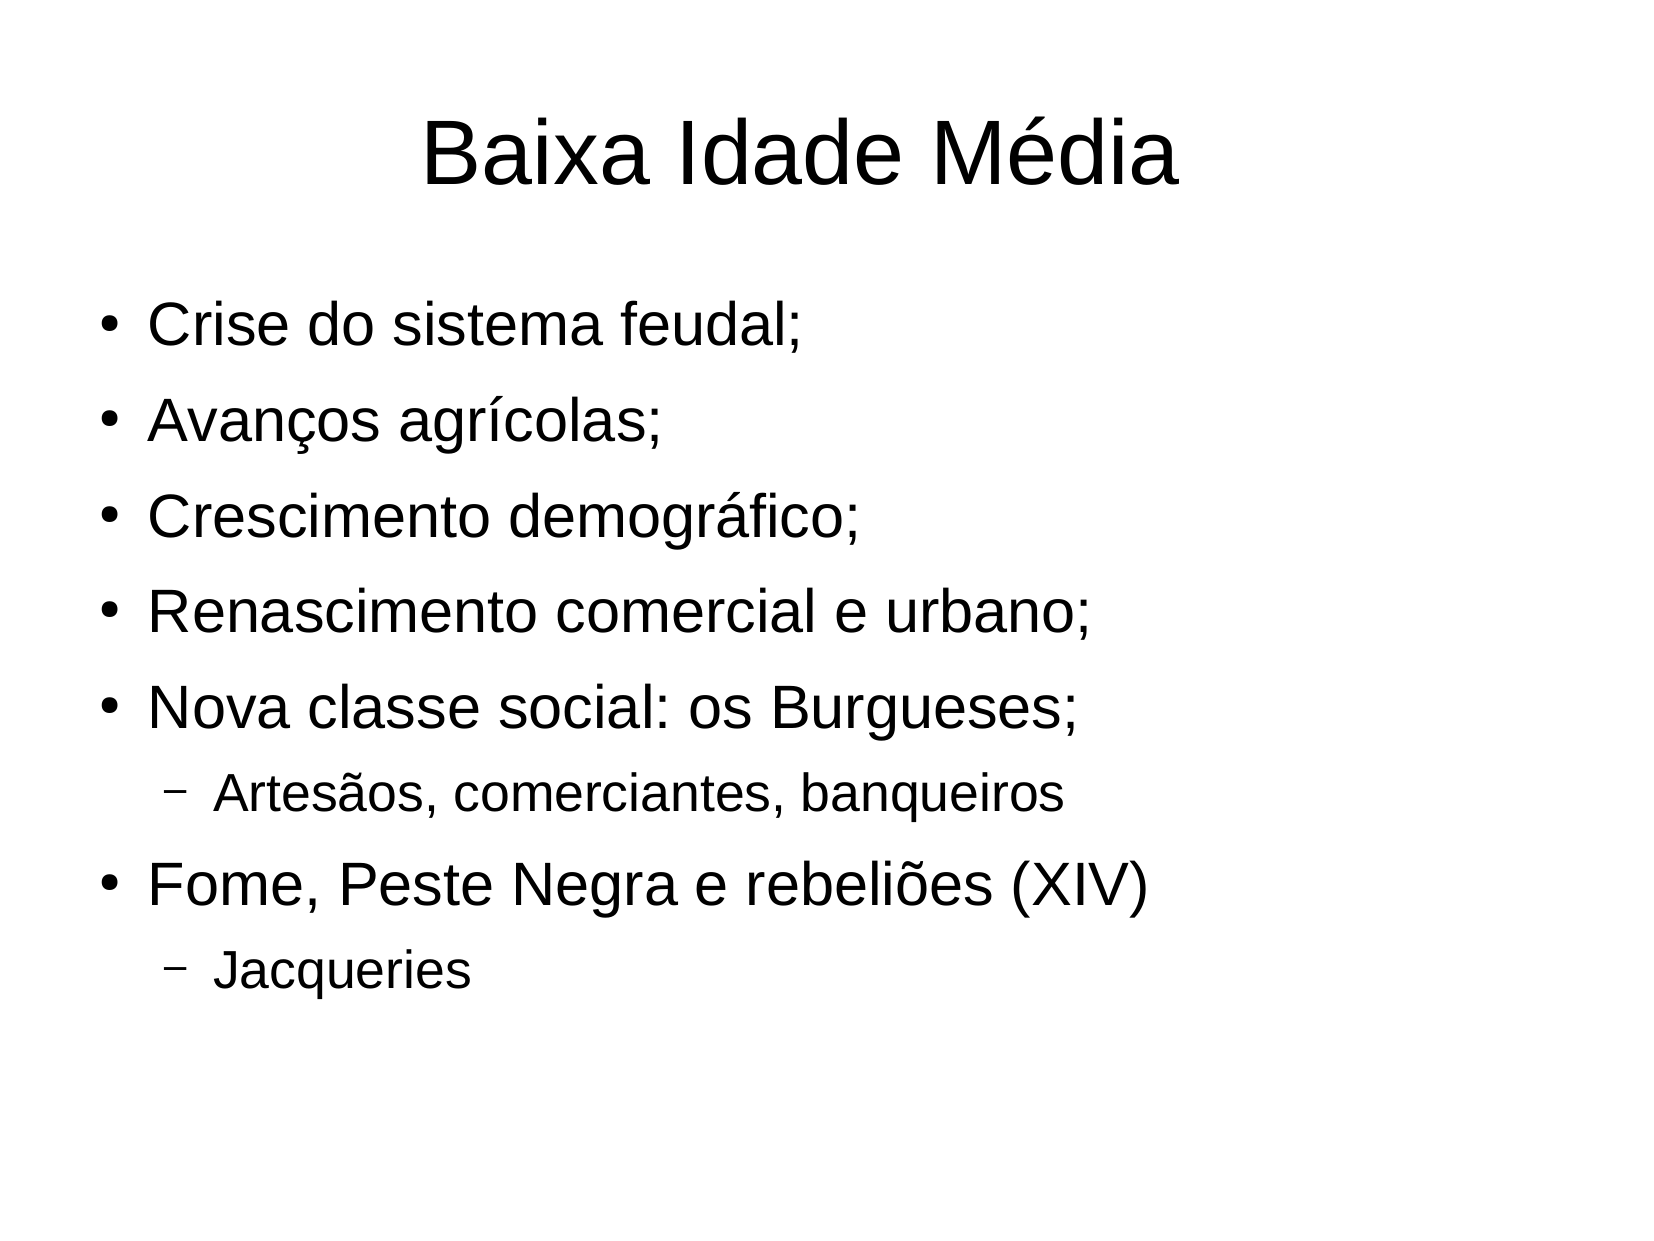

# Baixa Idade Média
Crise do sistema feudal;
Avanços agrícolas;
Crescimento demográfico;
Renascimento comercial e urbano;
Nova classe social: os Burgueses;
Artesãos, comerciantes, banqueiros
Fome, Peste Negra e rebeliões (XIV)
Jacqueries